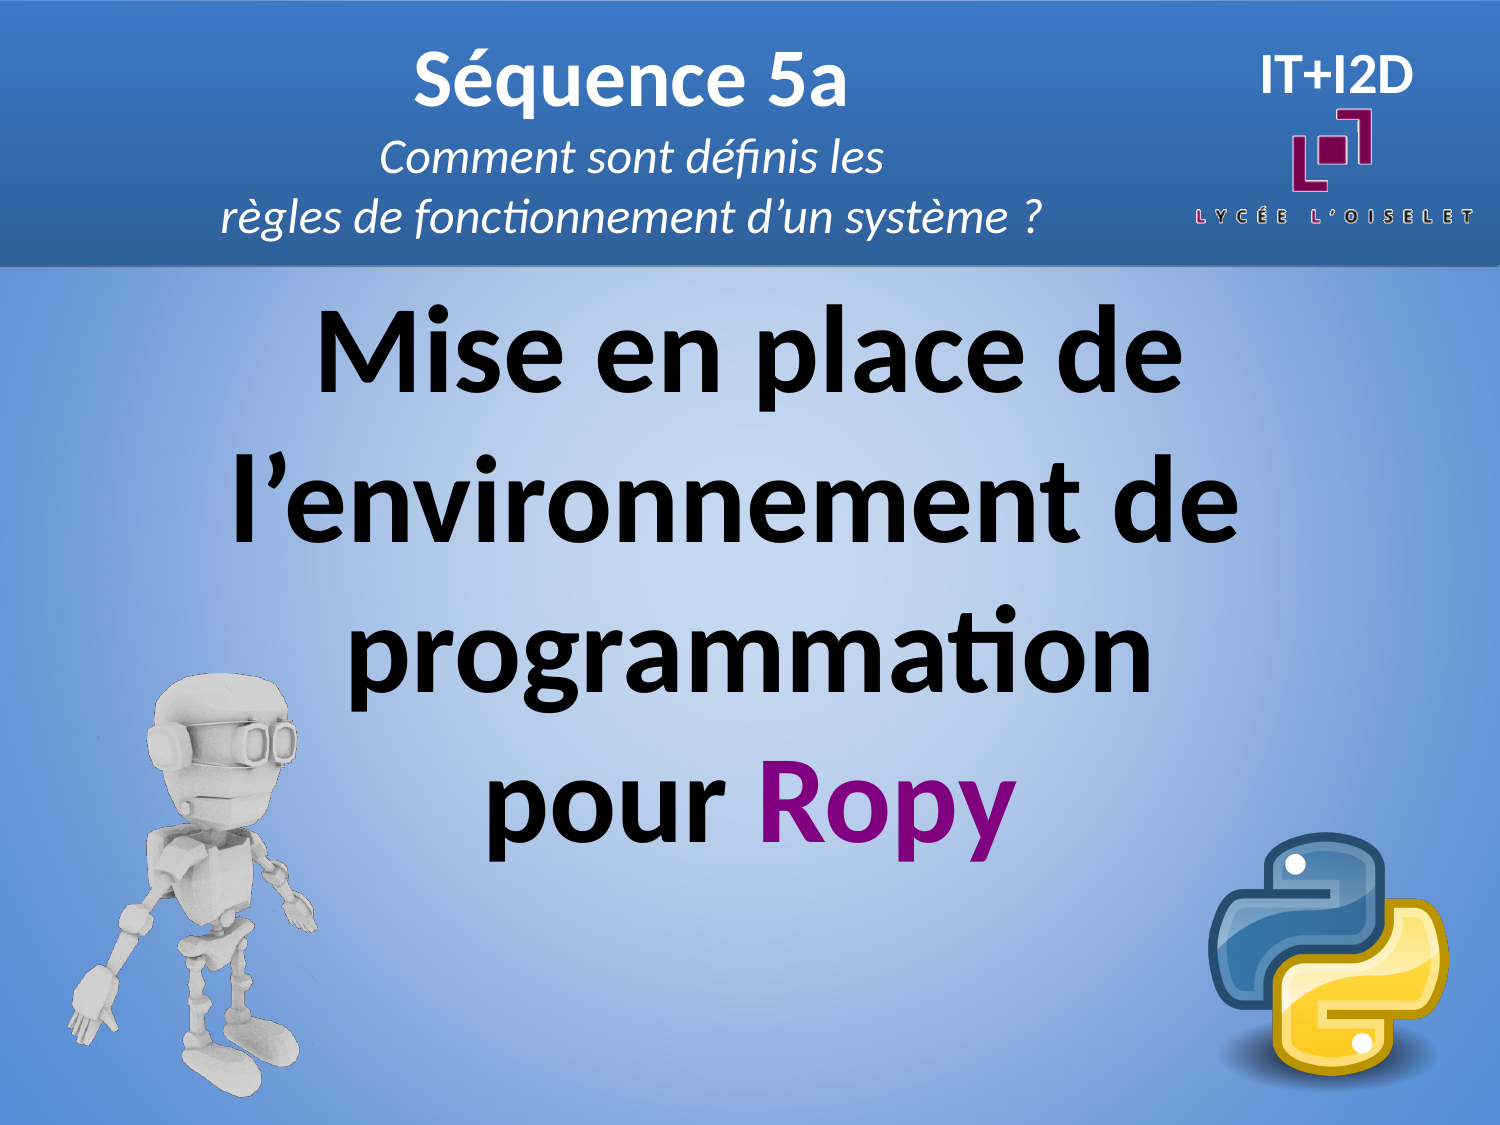

Séquence 5a
Comment sont définis les
règles de fonctionnement d’un système ?
IT+I2D
# Mise en place de l’environnement de programmation
pour Ropy